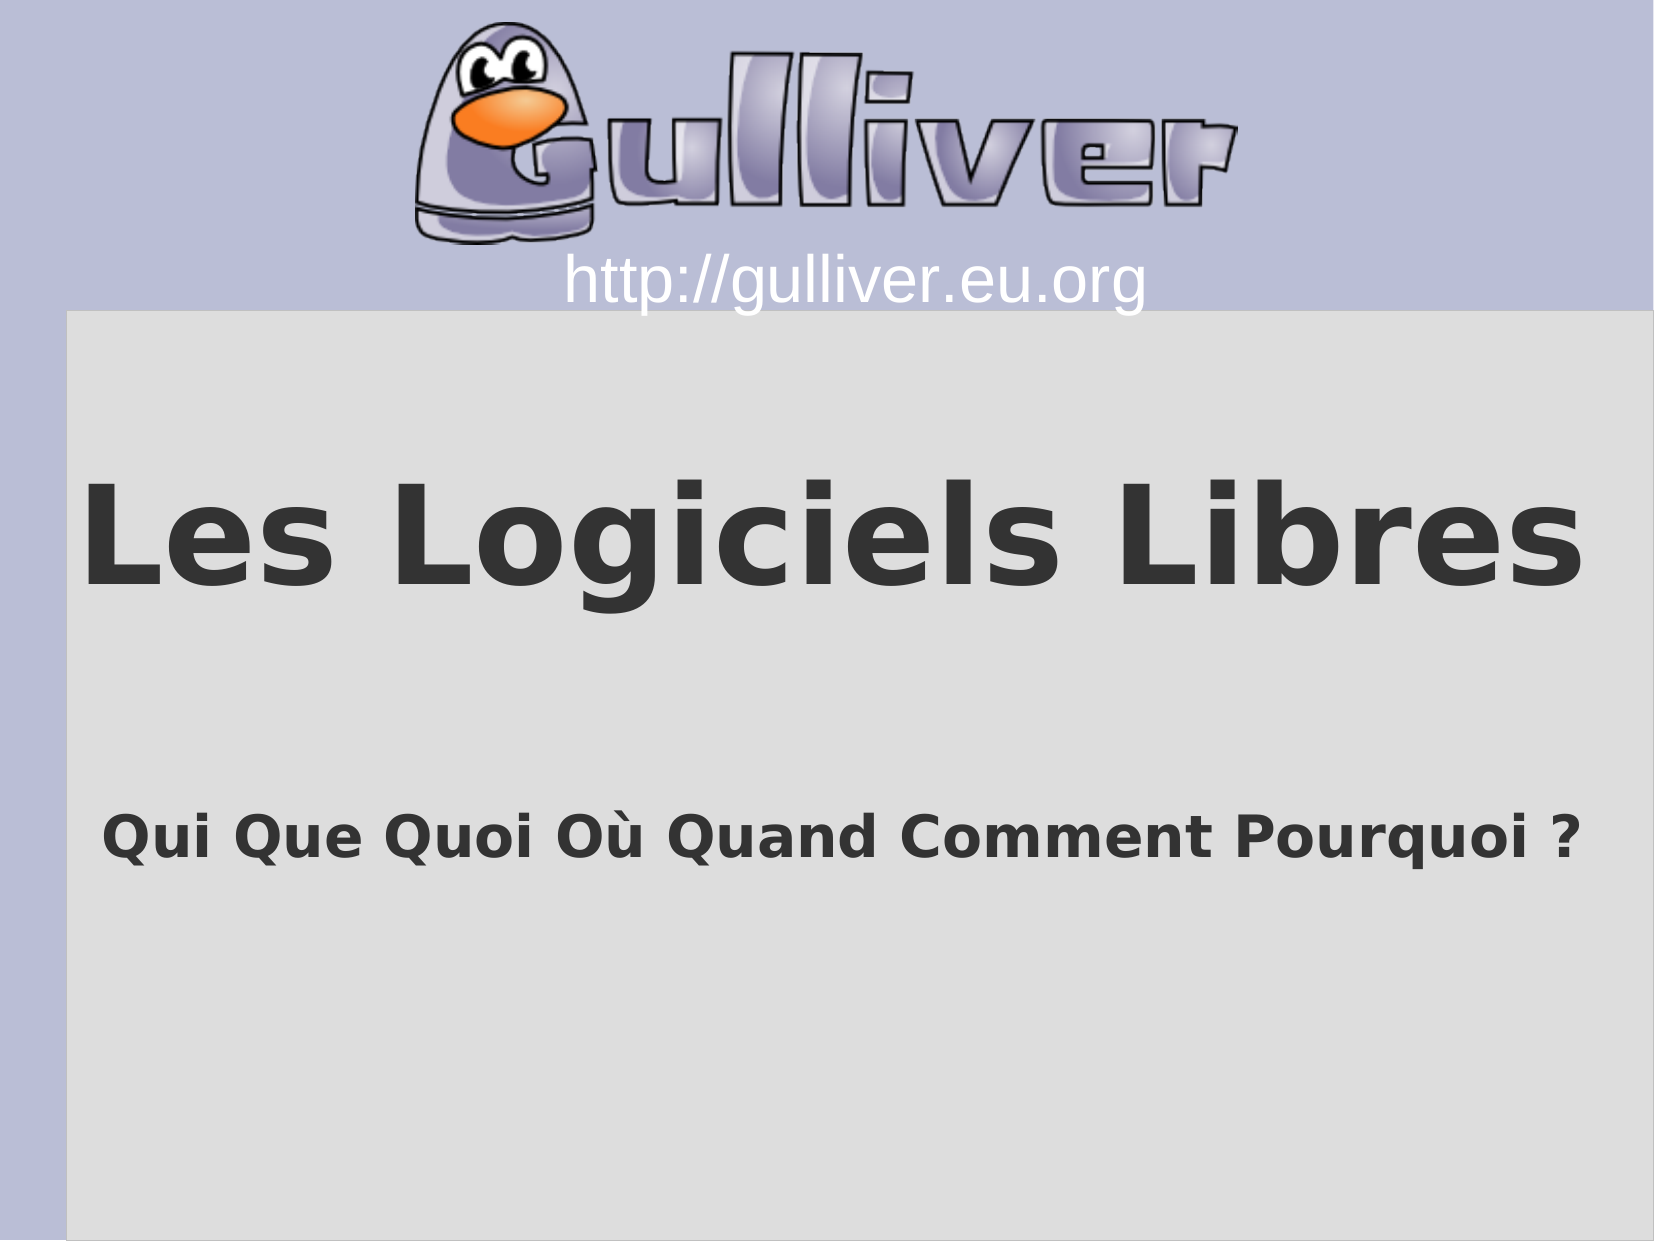

http://gulliver.eu.org
# Les Logiciels Libres Qui Que Quoi Où Quand Comment Pourquoi ?